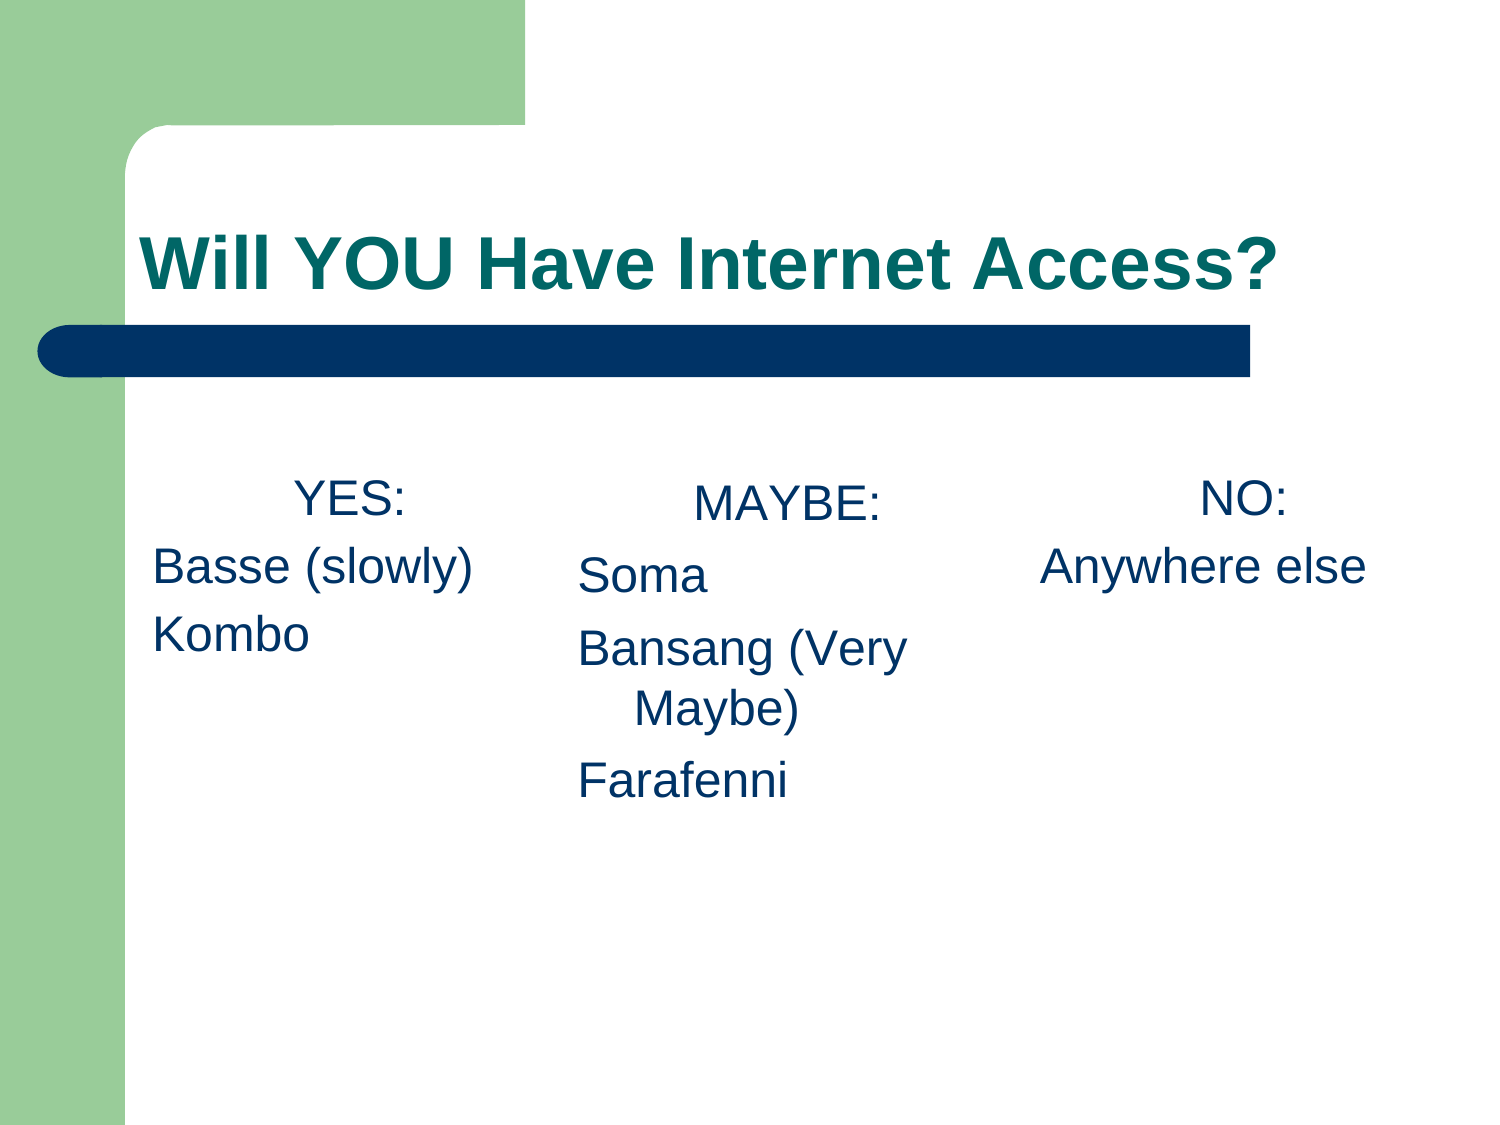

# Will YOU Have Internet Access?
YES:
Basse (slowly)
Kombo
NO:
Anywhere else
MAYBE:
Soma
Bansang (Very Maybe)
Farafenni